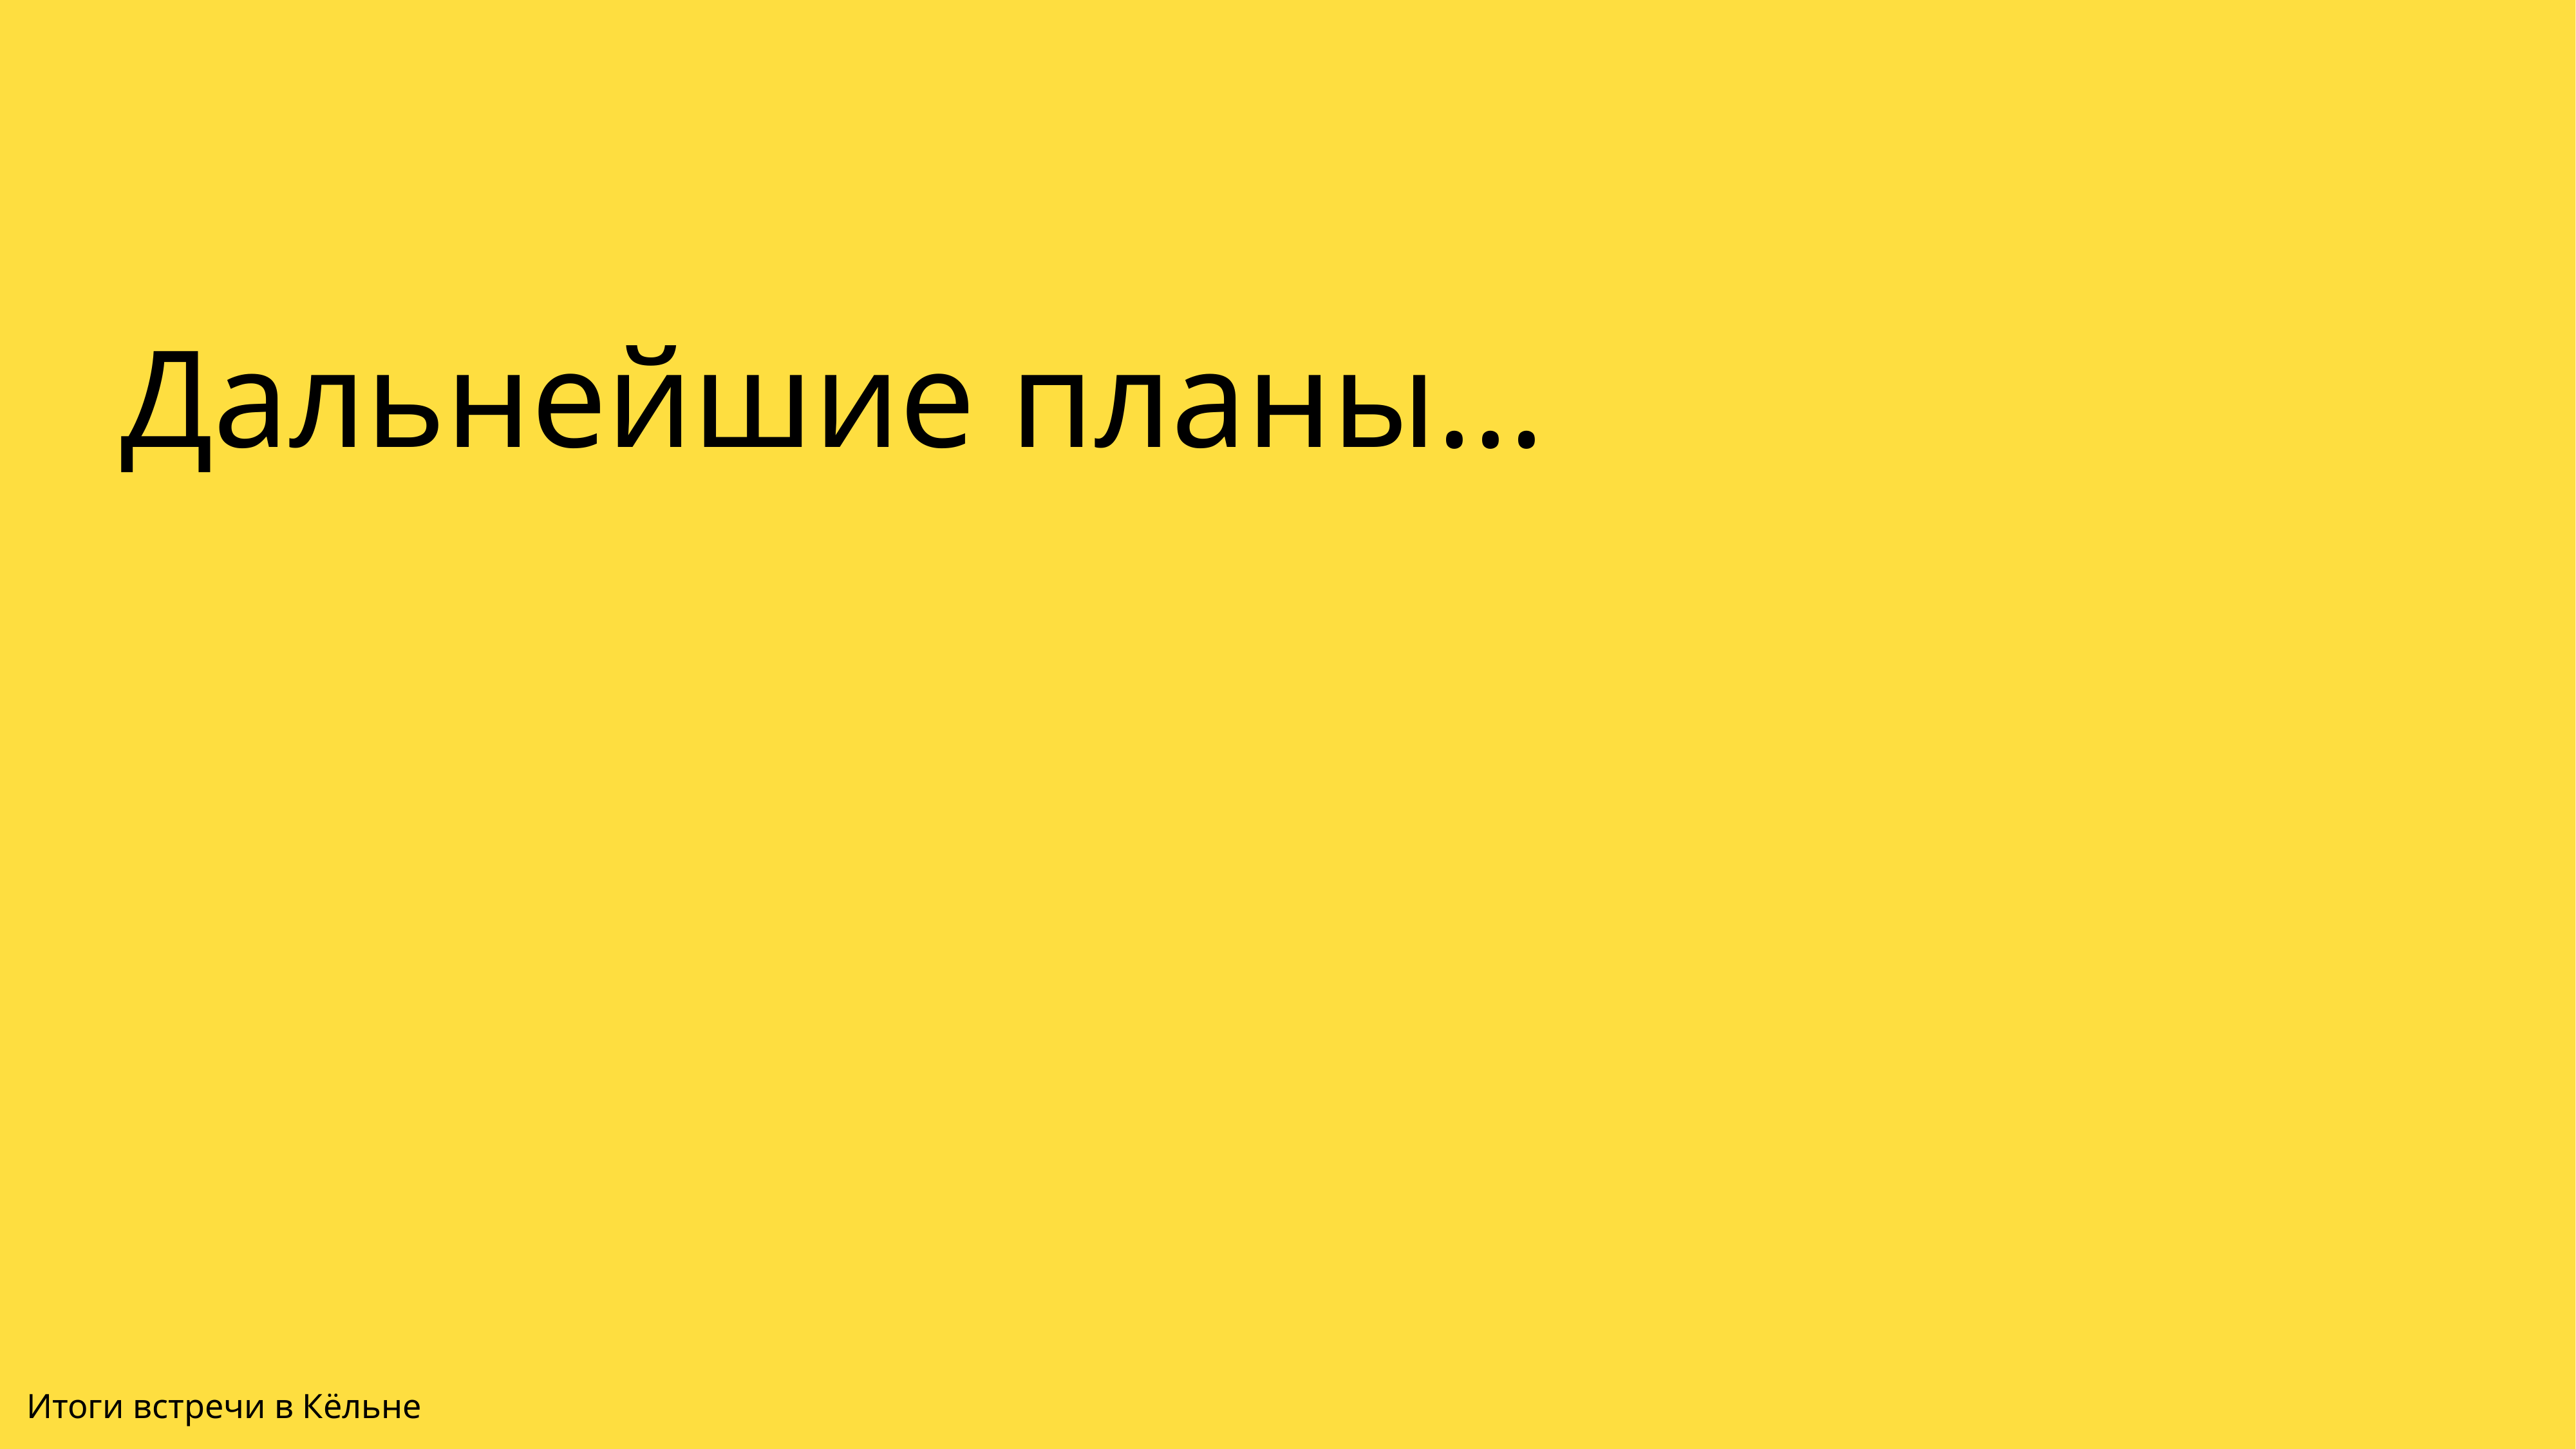

# Дальнейшие планы...
Итоги встречи в Кёльне